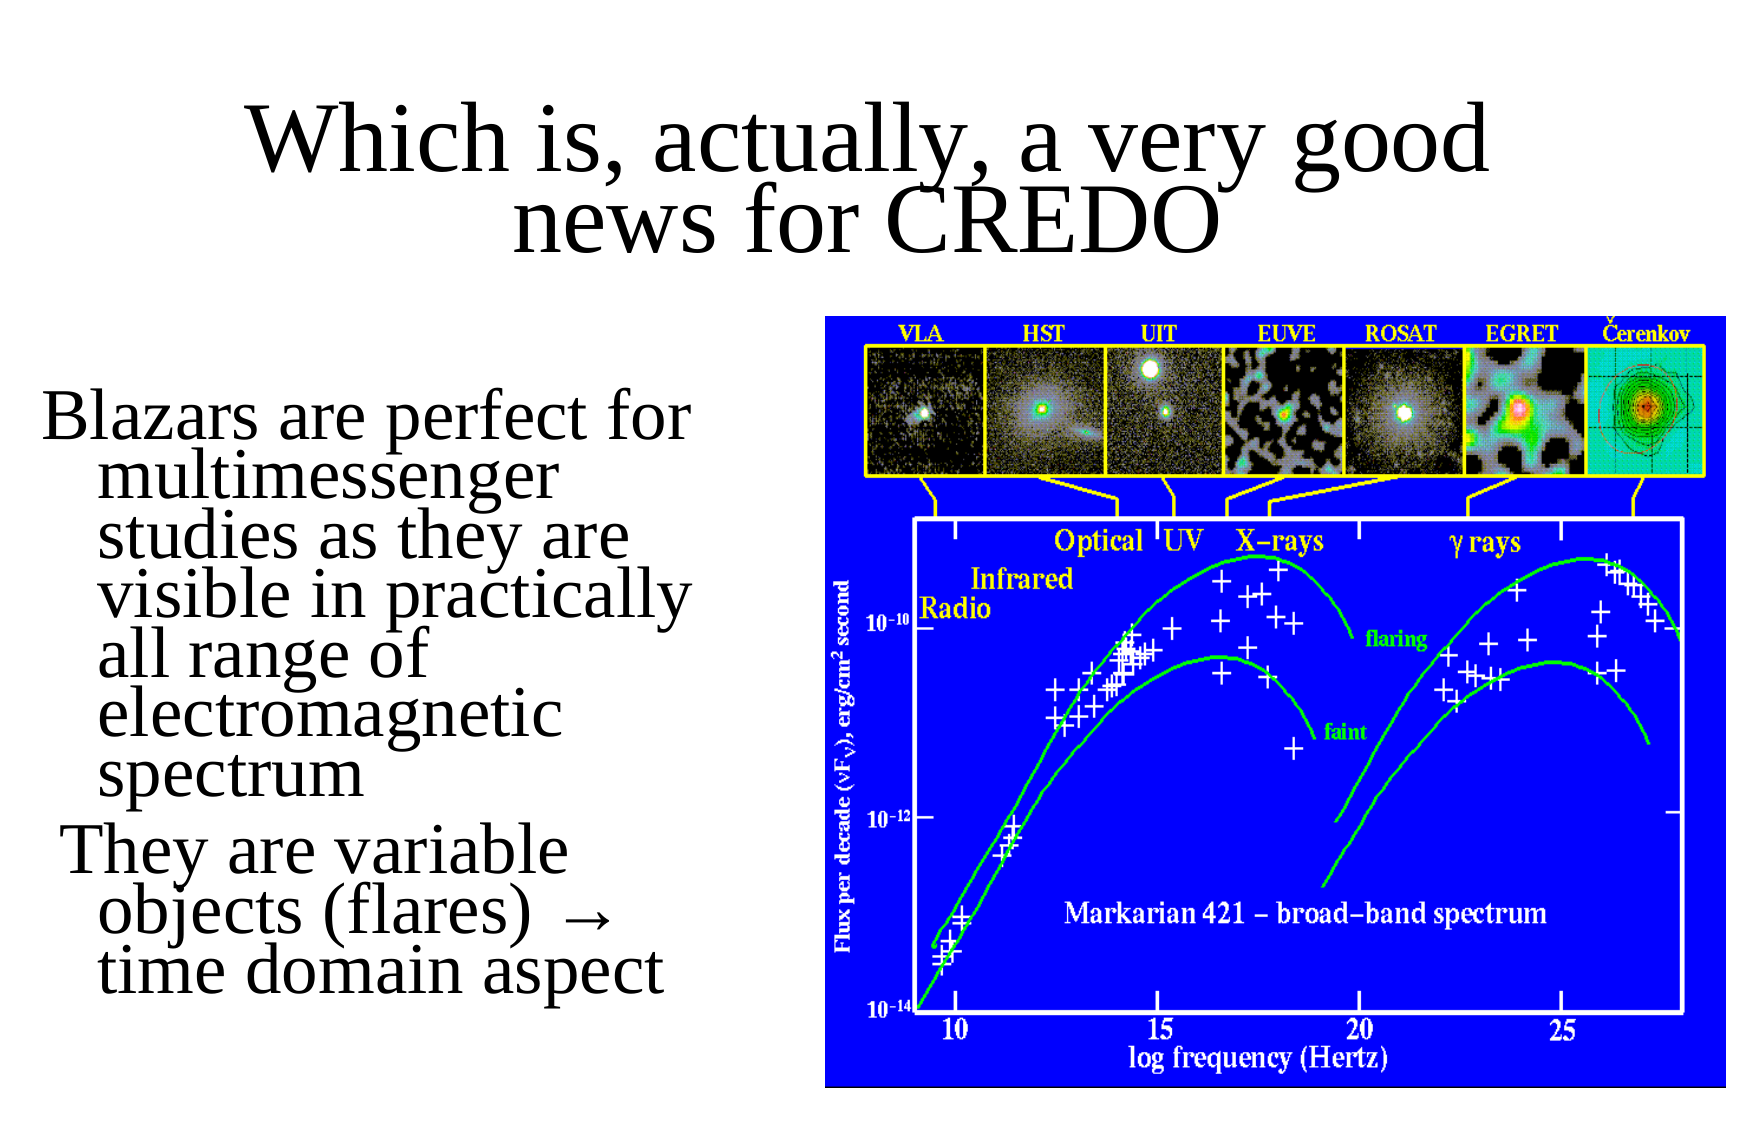

# Which is, actually, a very good news for CREDO
Blazars are perfect for multimessenger studies as they are visible in practically all range of electromagnetic spectrum
 They are variable objects (flares) → time domain aspect